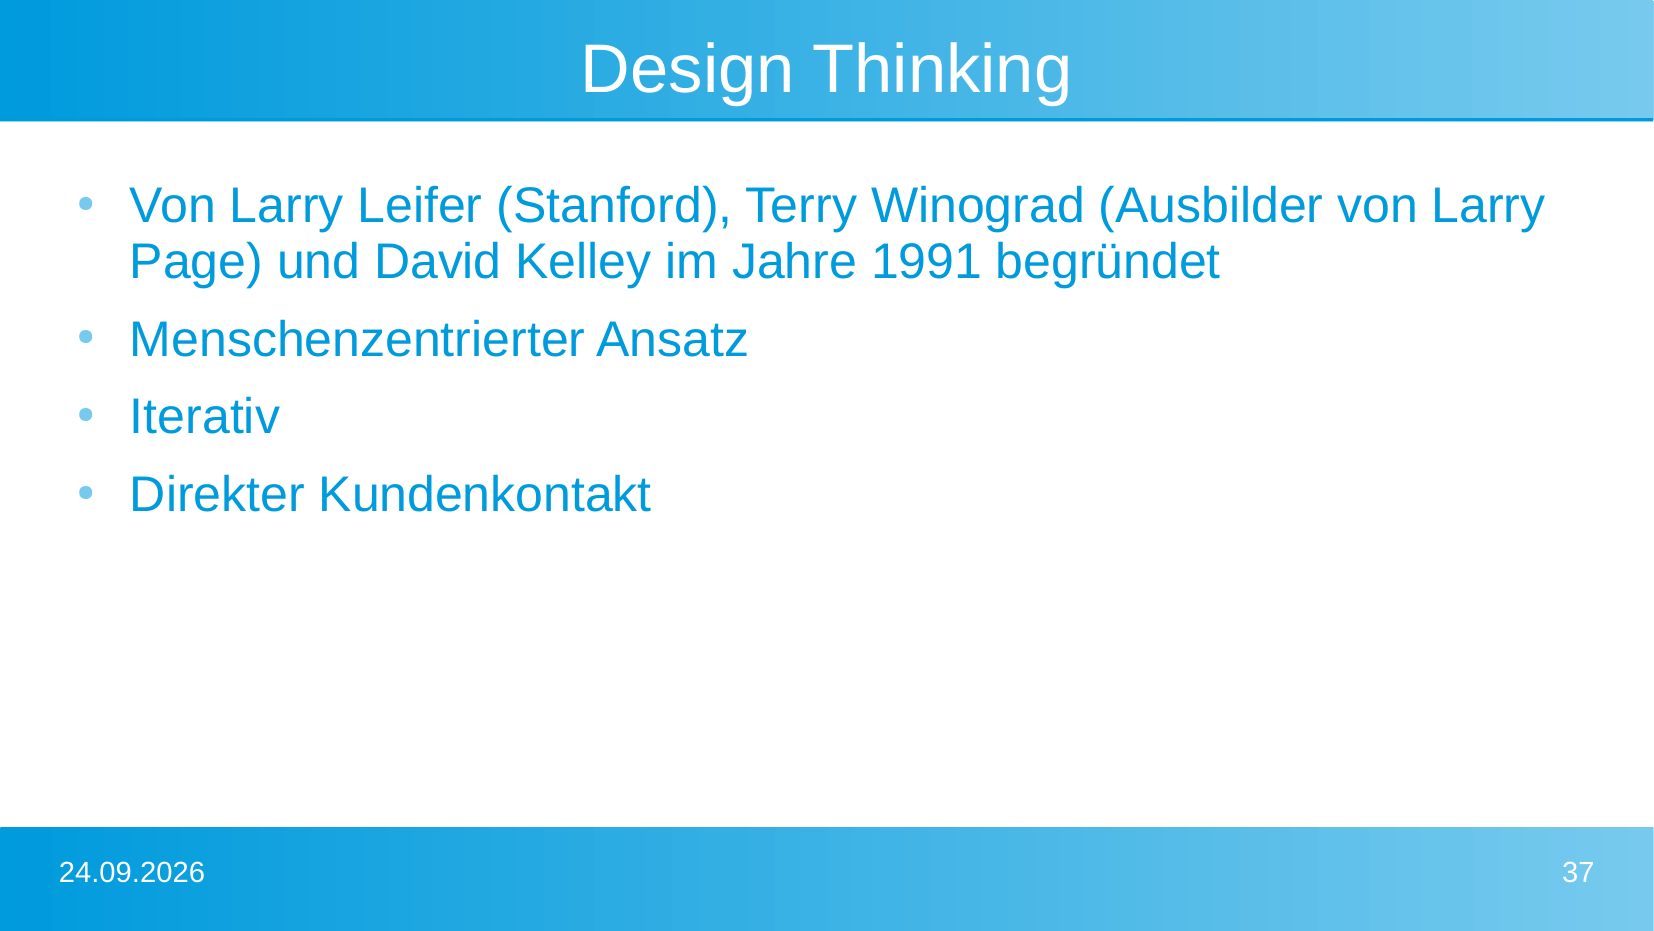

# Design Thinking
Von Larry Leifer (Stanford), Terry Winograd (Ausbilder von Larry Page) und David Kelley im Jahre 1991 begründet
Menschenzentrierter Ansatz
Iterativ
Direkter Kundenkontakt
37